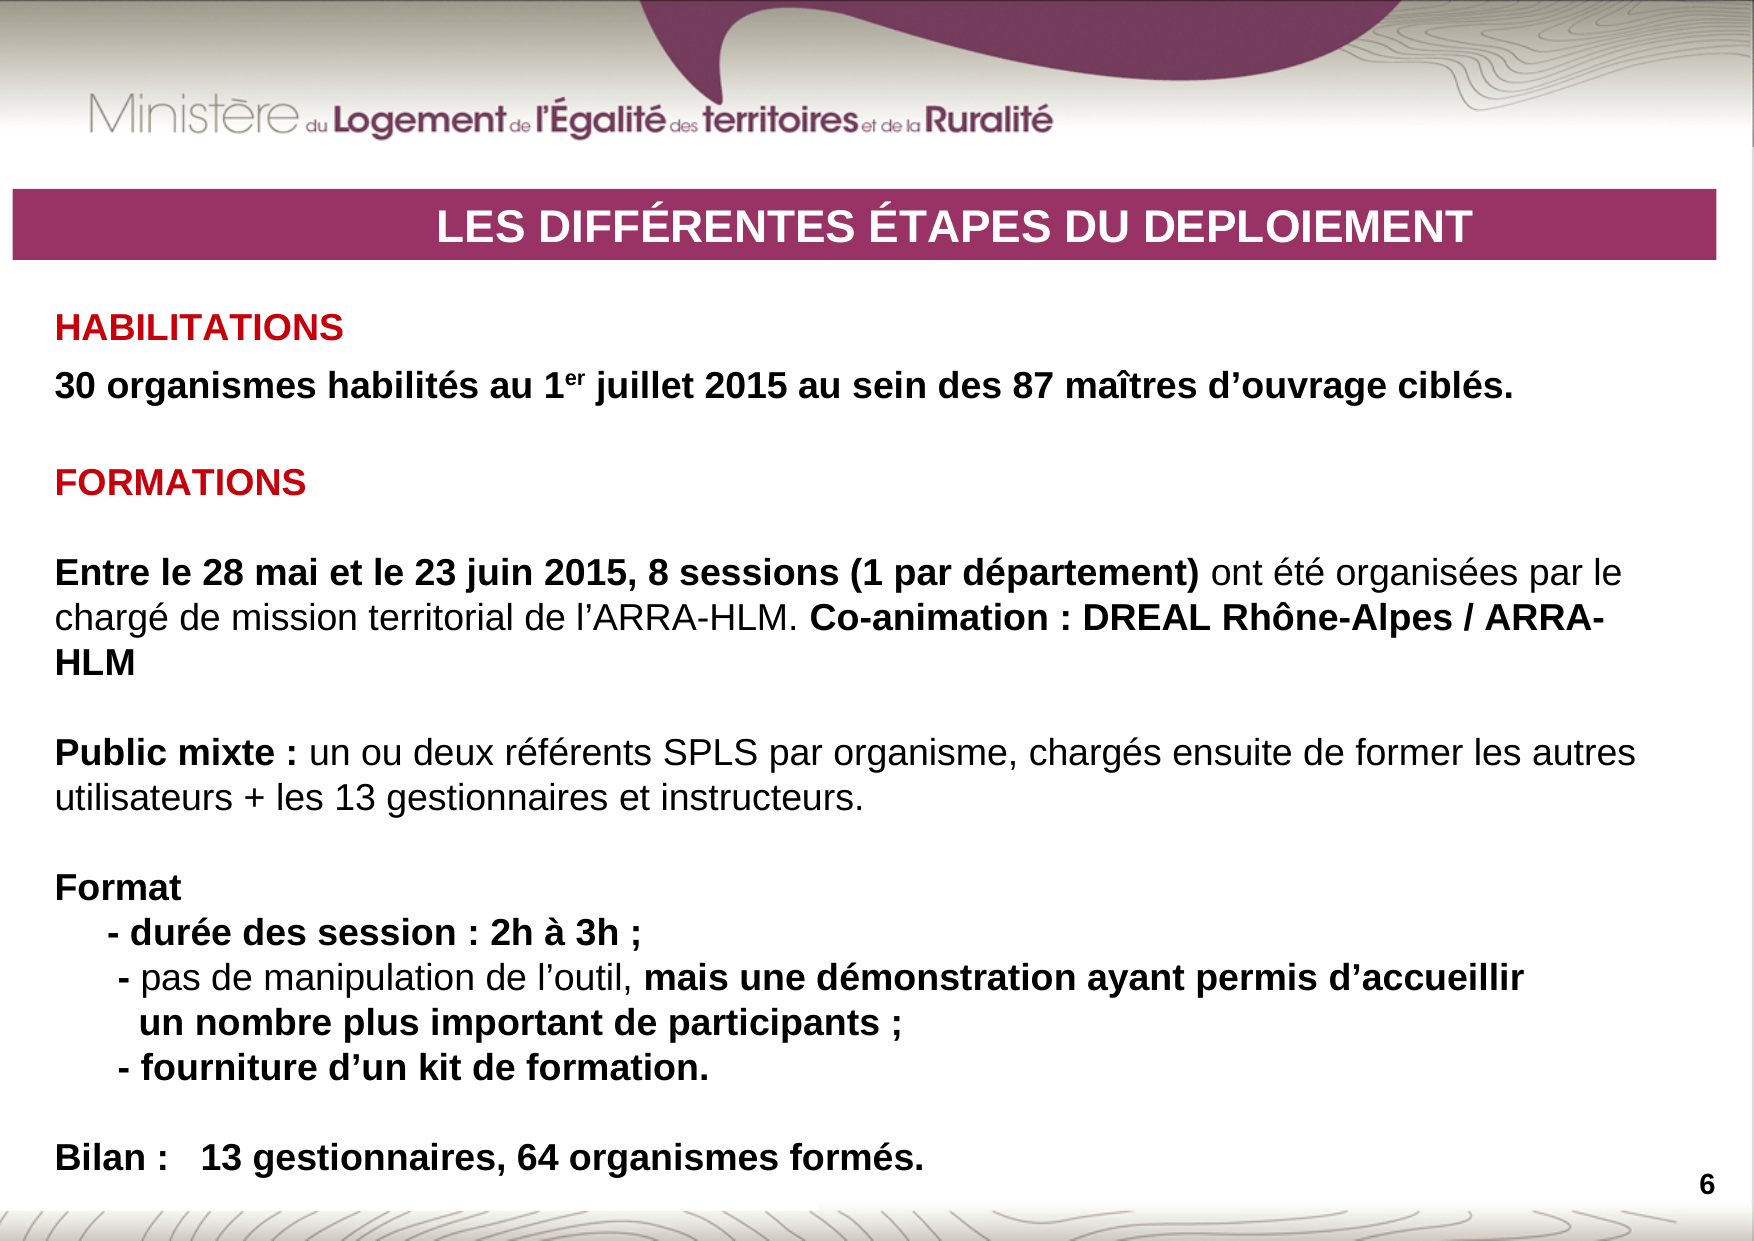

LES DIFFÉRENTES ÉTAPES DU DEPLOIEMENT
HABILITATIONS
30 organismes habilités au 1er juillet 2015 au sein des 87 maîtres d’ouvrage ciblés.
FORMATIONS
Entre le 28 mai et le 23 juin 2015, 8 sessions (1 par département) ont été organisées par le chargé de mission territorial de l’ARRA-HLM. Co-animation : DREAL Rhône-Alpes / ARRA-HLM
Public mixte : un ou deux référents SPLS par organisme, chargés ensuite de former les autres utilisateurs + les 13 gestionnaires et instructeurs.
Format
 - durée des session : 2h à 3h ;
 - pas de manipulation de l’outil, mais une démonstration ayant permis d’accueillir
 un nombre plus important de participants ;
 - fourniture d’un kit de formation.
Bilan : 13 gestionnaires, 64 organismes formés.